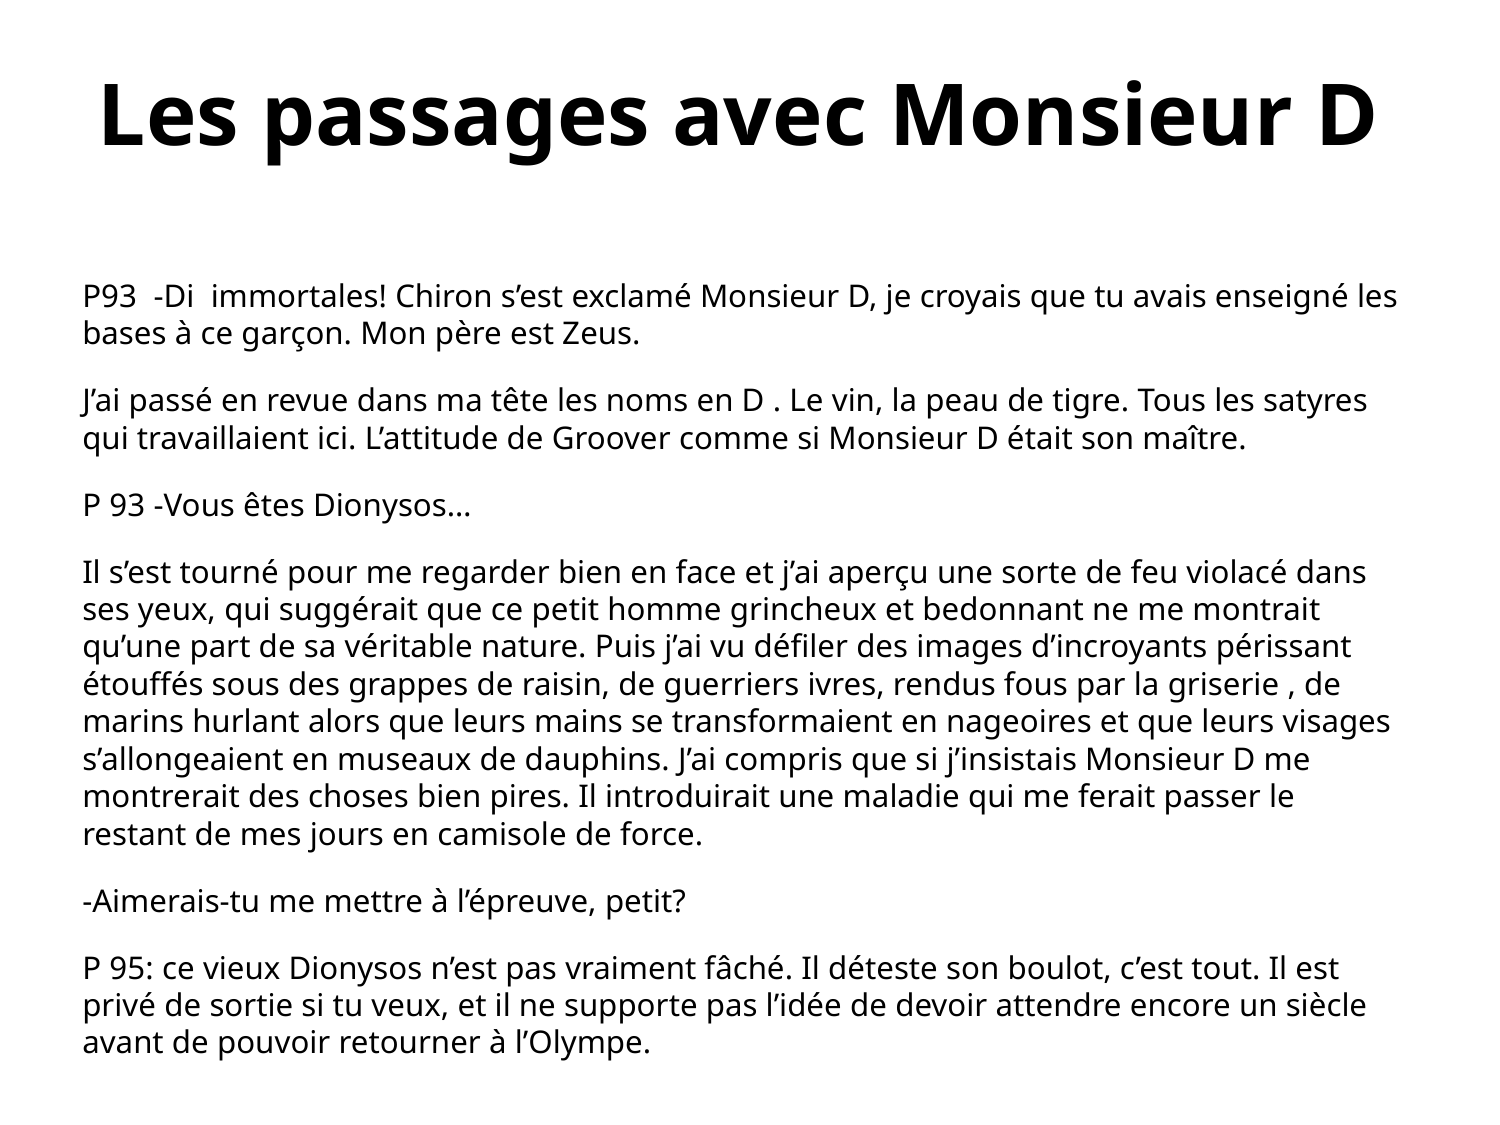

# Les passages avec Monsieur D (suite)
P93 -Di immortales! Chiron s’est exclamé Monsieur D, je croyais que tu avais enseigné les bases à ce garçon. Mon père est Zeus.
J’ai passé en revue dans ma tête les noms en D . Le vin, la peau de tigre. Tous les satyres qui travaillaient ici. L’attitude de Groover comme si Monsieur D était son maître.
P 93 -Vous êtes Dionysos…
Il s’est tourné pour me regarder bien en face et j’ai aperçu une sorte de feu violacé dans ses yeux, qui suggérait que ce petit homme grincheux et bedonnant ne me montrait qu’une part de sa véritable nature. Puis j’ai vu défiler des images d’incroyants périssant étouffés sous des grappes de raisin, de guerriers ivres, rendus fous par la griserie , de marins hurlant alors que leurs mains se transformaient en nageoires et que leurs visages s’allongeaient en museaux de dauphins. J’ai compris que si j’insistais Monsieur D me montrerait des choses bien pires. Il introduirait une maladie qui me ferait passer le restant de mes jours en camisole de force.
-Aimerais-tu me mettre à l’épreuve, petit?
P 95: ce vieux Dionysos n’est pas vraiment fâché. Il déteste son boulot, c’est tout. Il est privé de sortie si tu veux, et il ne supporte pas l’idée de devoir attendre encore un siècle avant de pouvoir retourner à l’Olympe.